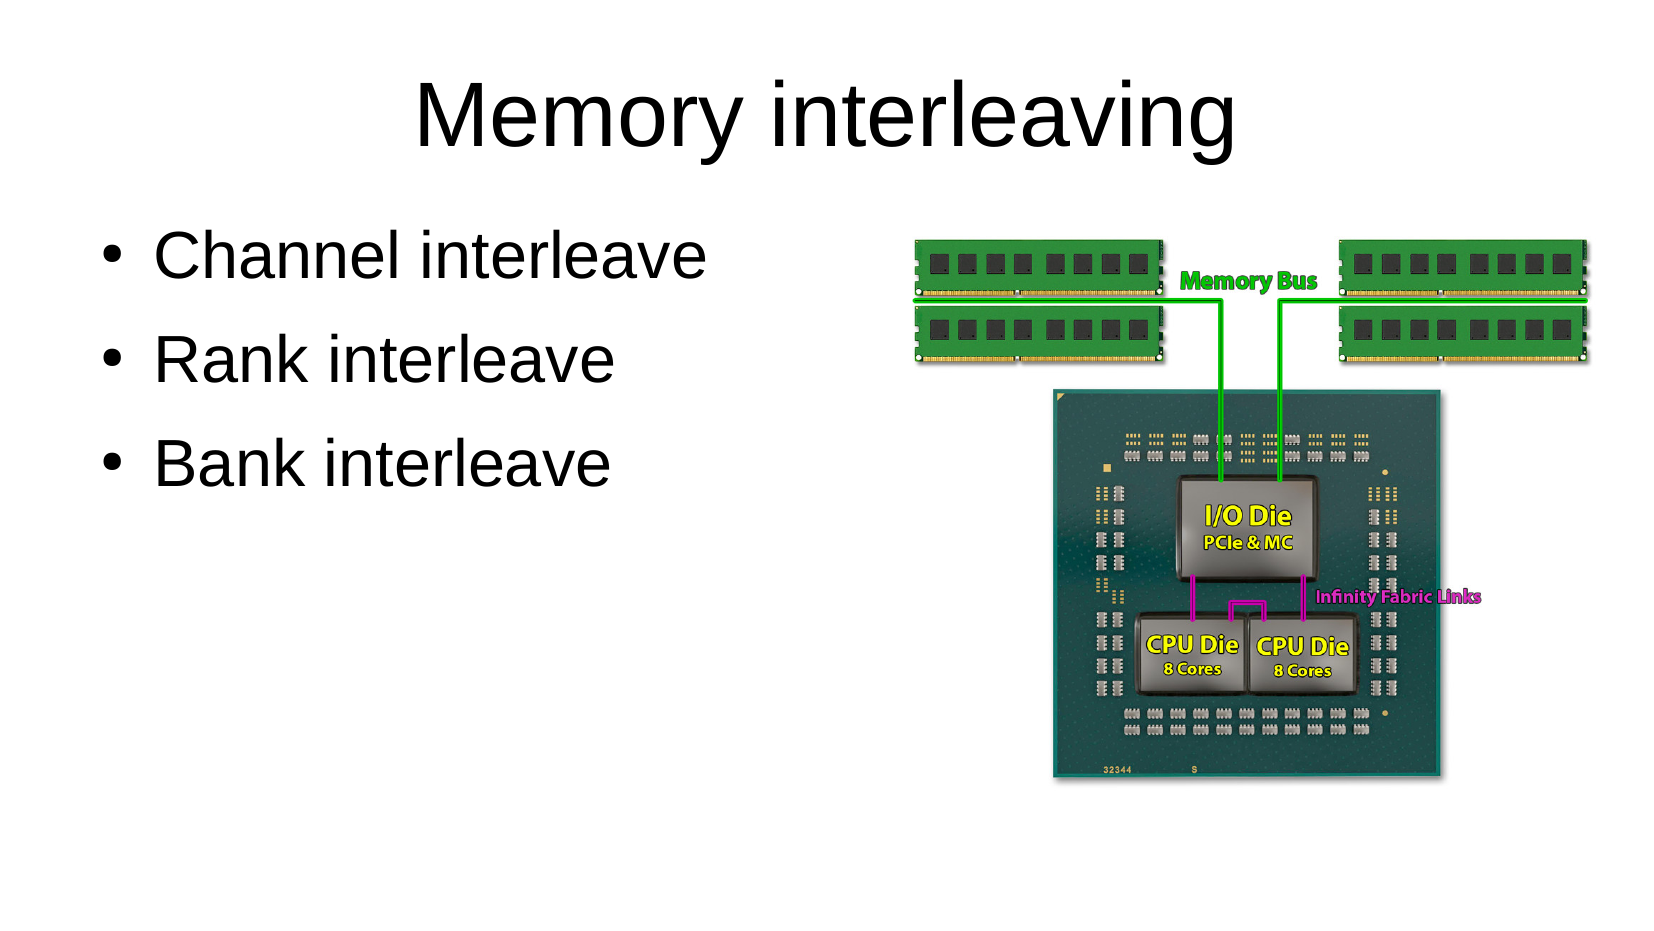

# Memory interleaving
Channel interleave
Rank interleave
Bank interleave